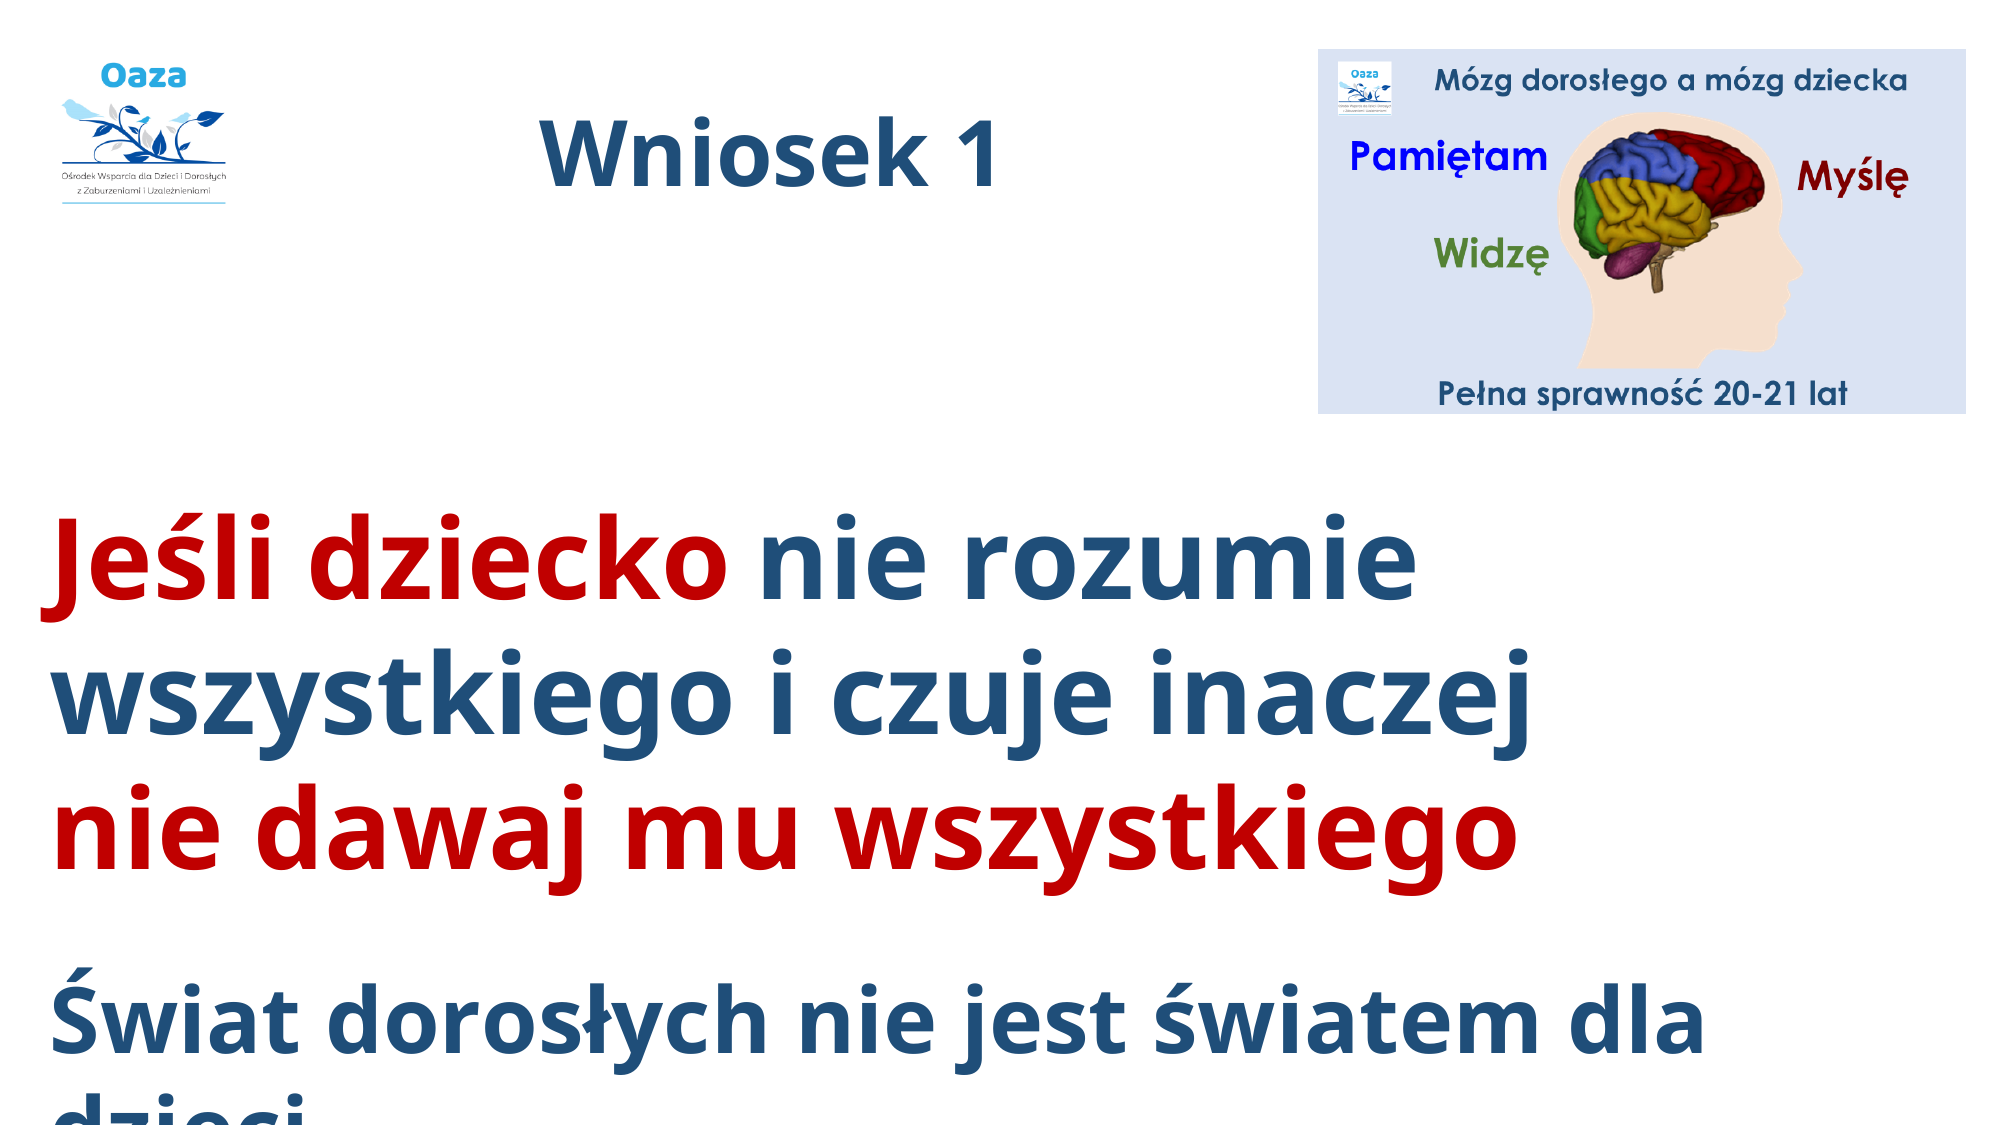

Wniosek 1
Jeśli dziecko nie rozumie wszystkiego i czuje inaczej
nie dawaj mu wszystkiego
Świat dorosłych nie jest światem dla dzieci